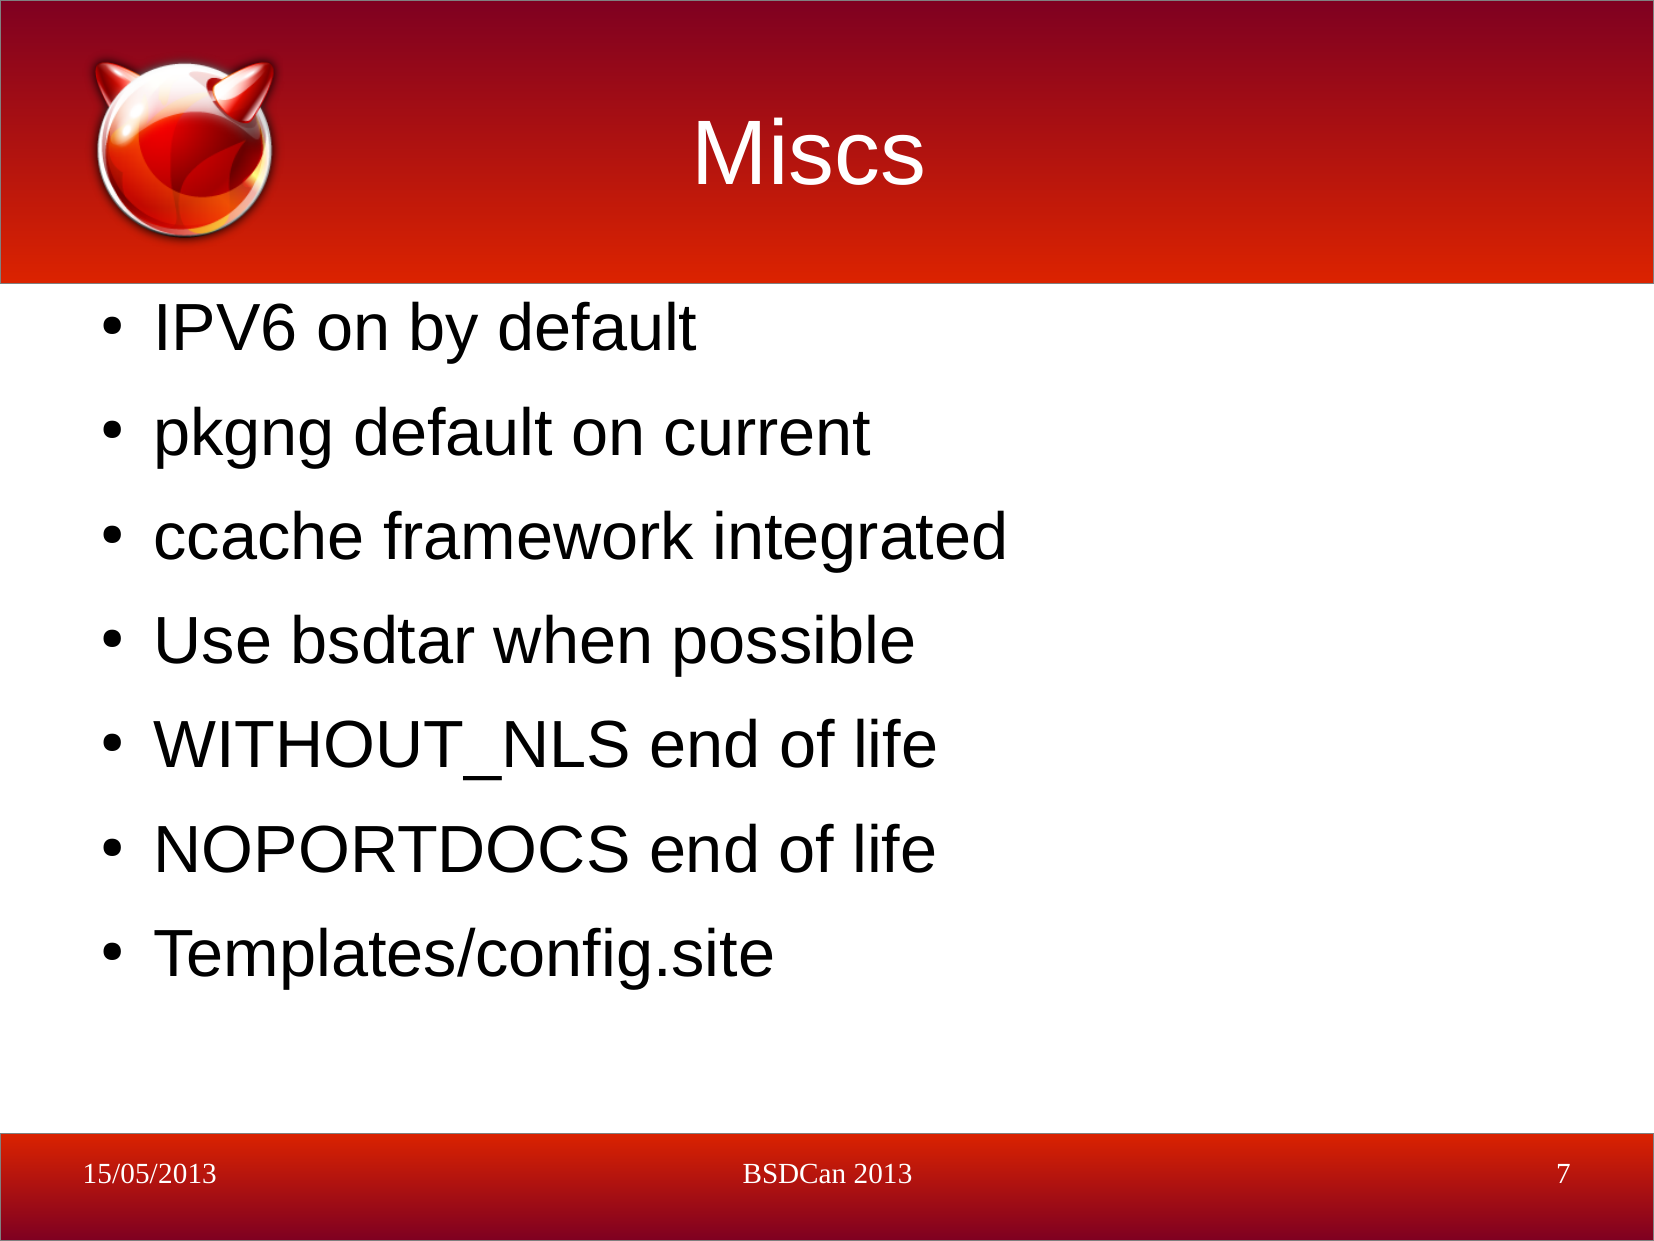

# Miscs
IPV6 on by default
pkgng default on current
ccache framework integrated
Use bsdtar when possible
WITHOUT_NLS end of life
NOPORTDOCS end of life
Templates/config.site
15/05/2013
BSDCan 2013
7